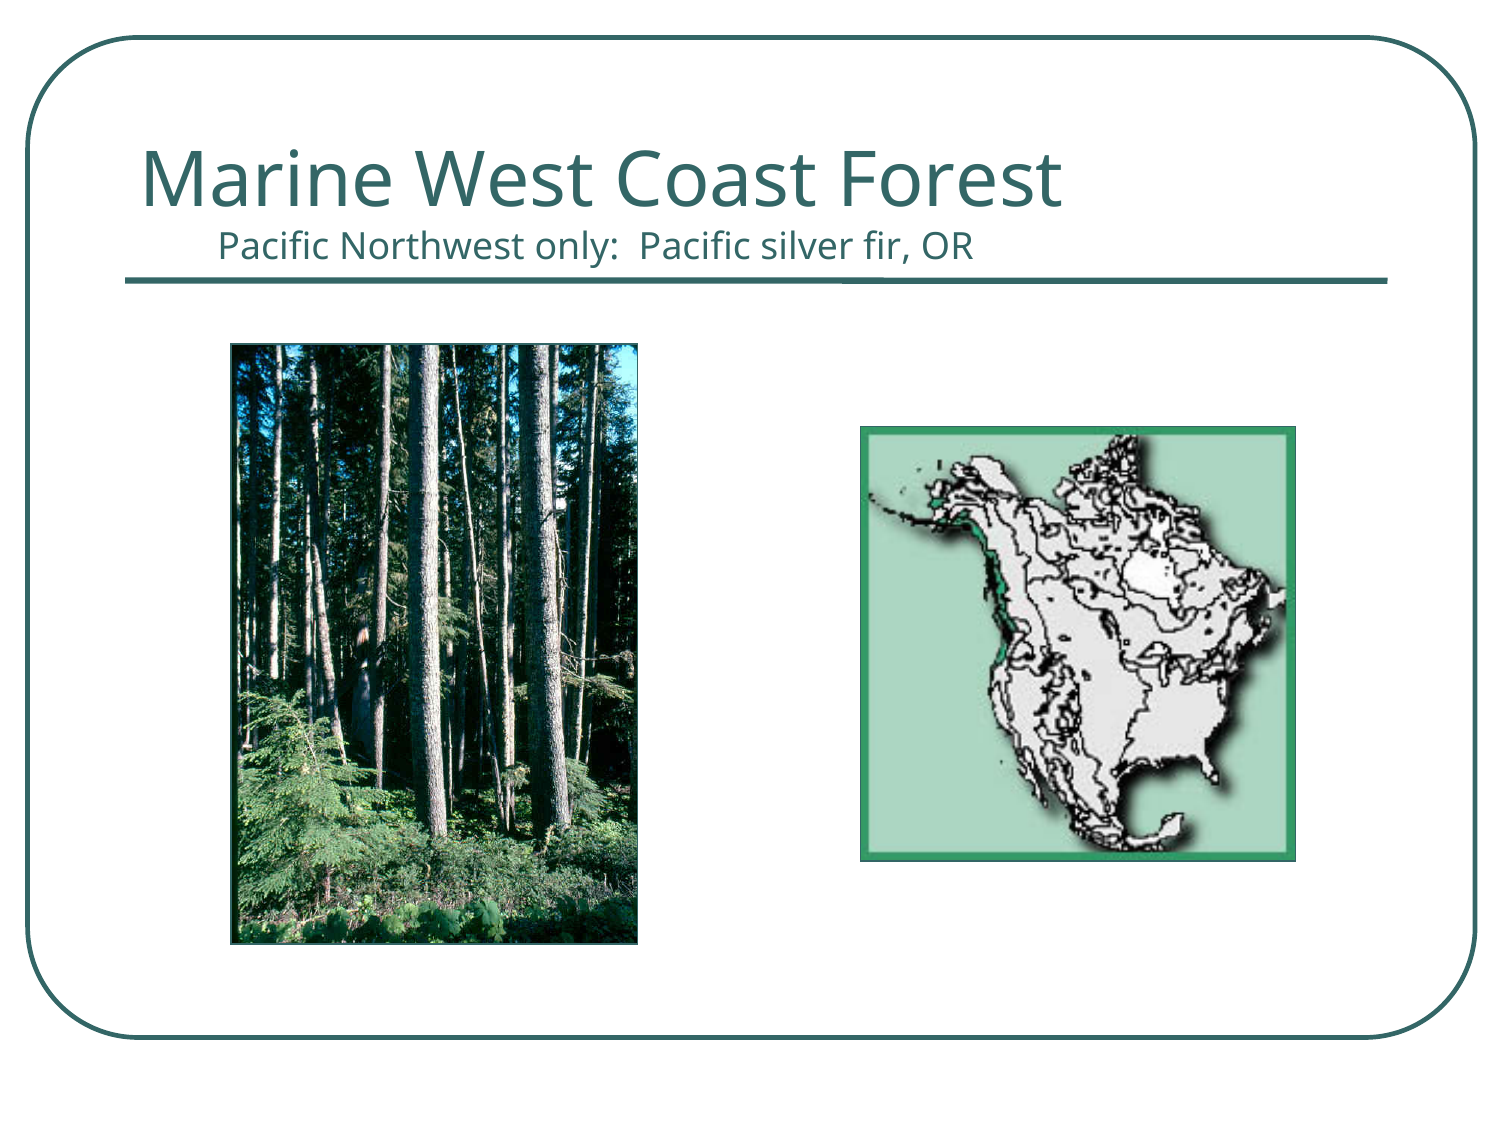

# Marine West Coast Forest Pacific Northwest only: Pacific silver fir, OR